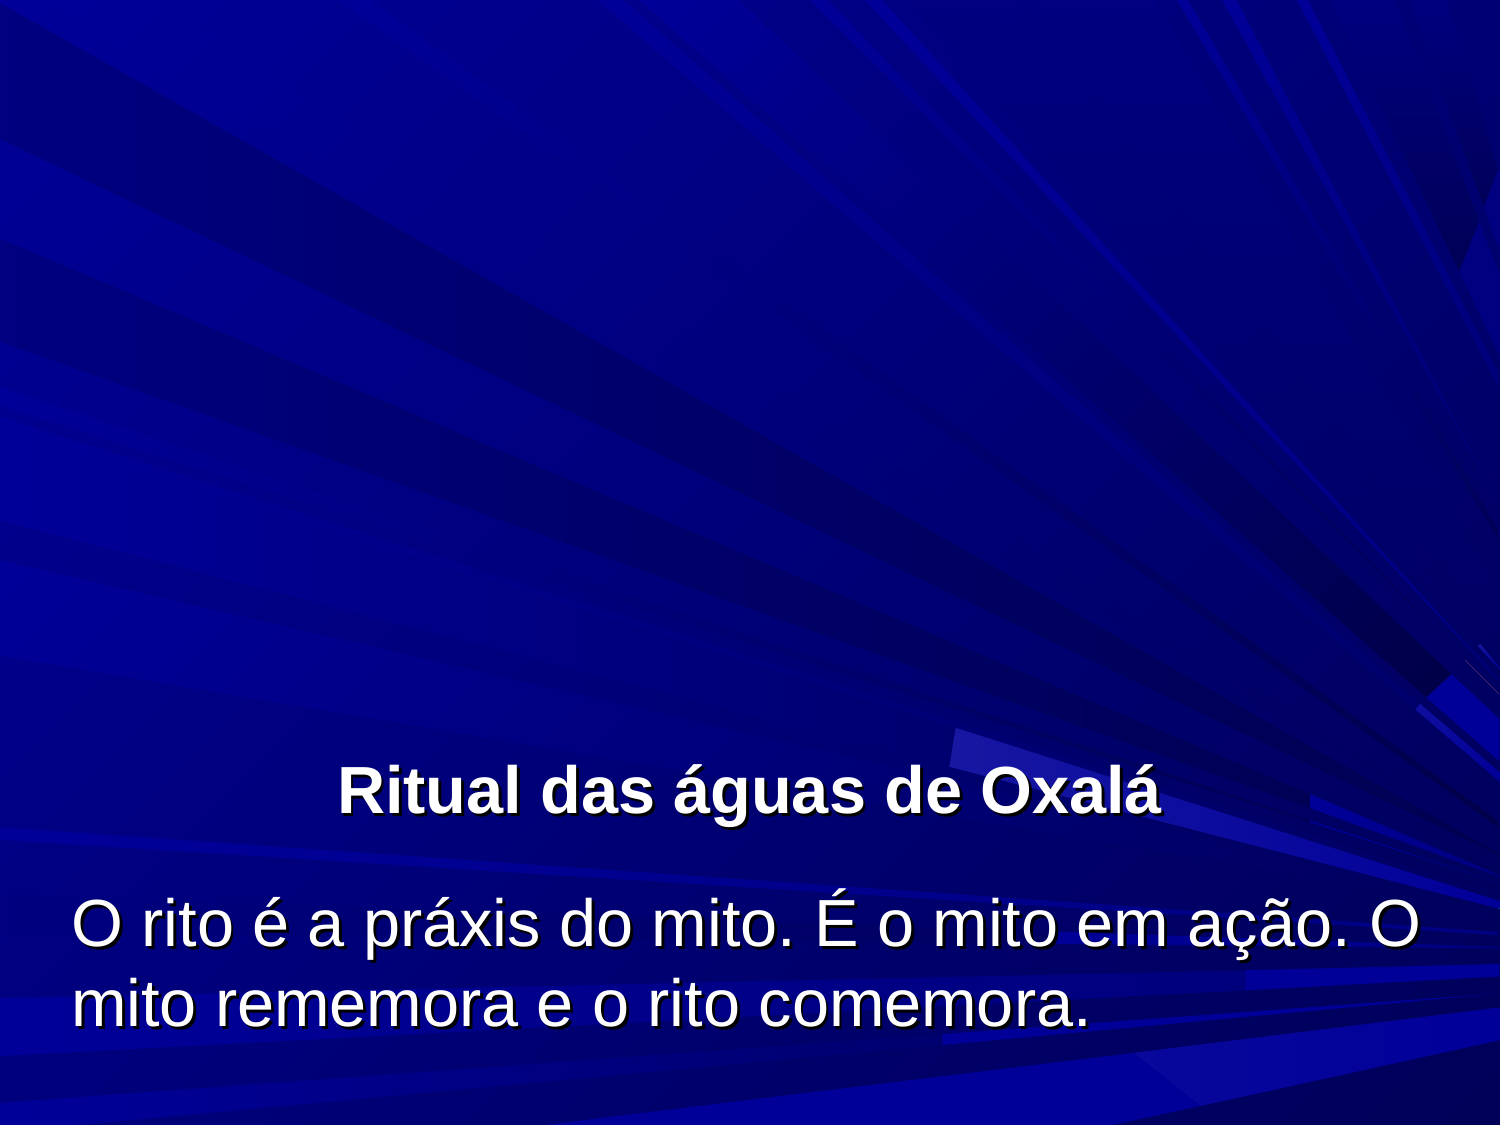

# Ritual das águas de Oxalá
	O rito é a práxis do mito. É o mito em ação. O mito rememora e o rito comemora.